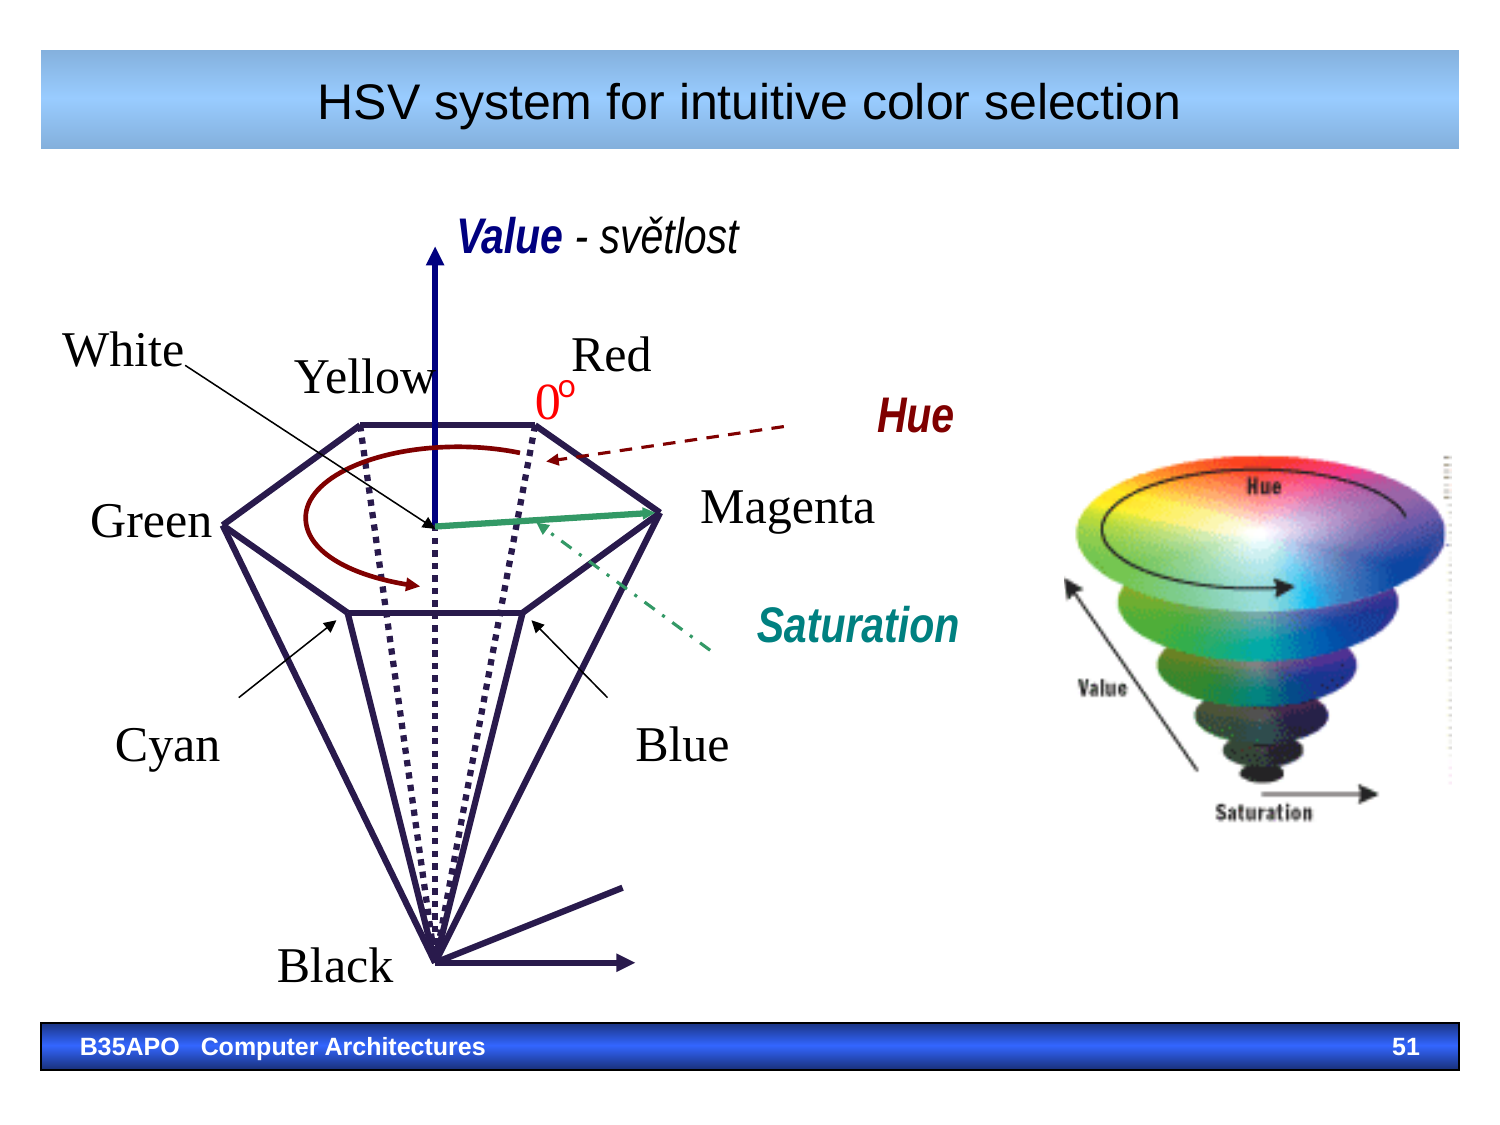

# HSV system for intuitive color selection
Value - světlost
White
Red
Yellow
Hue
Magenta
Green
Saturation
Cyan
Blue
Black
o
0
B35APO Computer Architectures